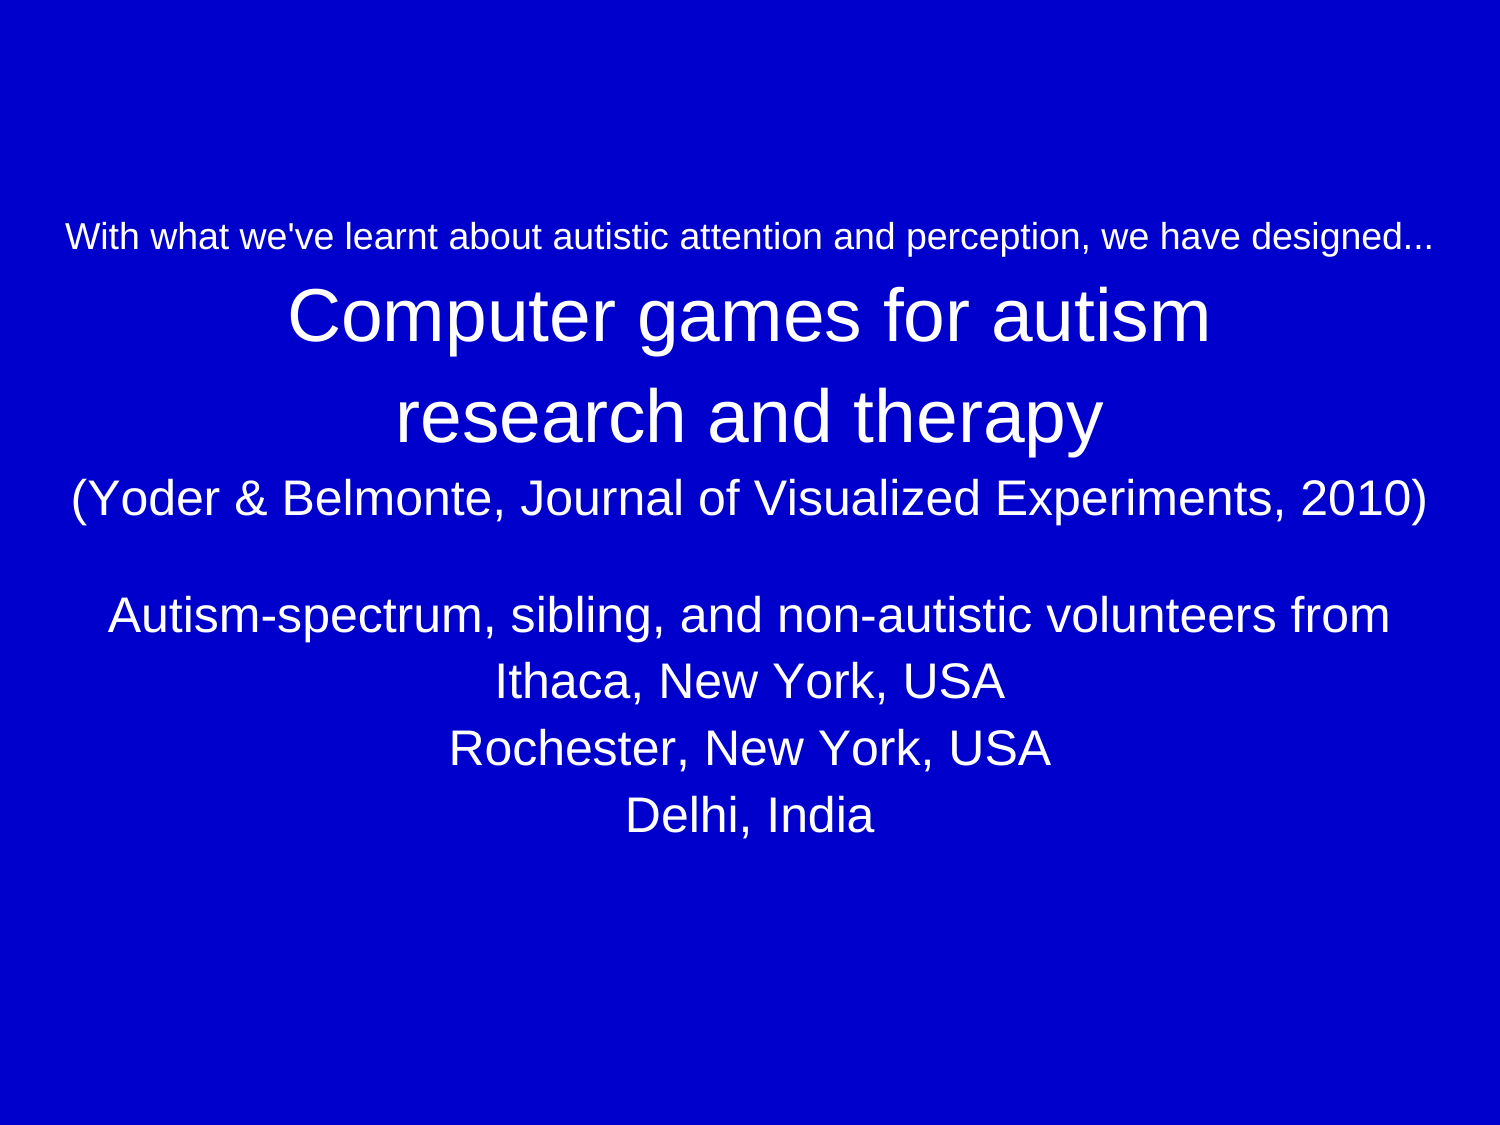

# With what we've learnt about autistic attention and perception, we have designed... Computer games for autism research and therapy (Yoder & Belmonte, Journal of Visualized Experiments, 2010) Autism-spectrum, sibling, and non-autistic volunteers from Ithaca, New York, USA Rochester, New York, USA Delhi, India